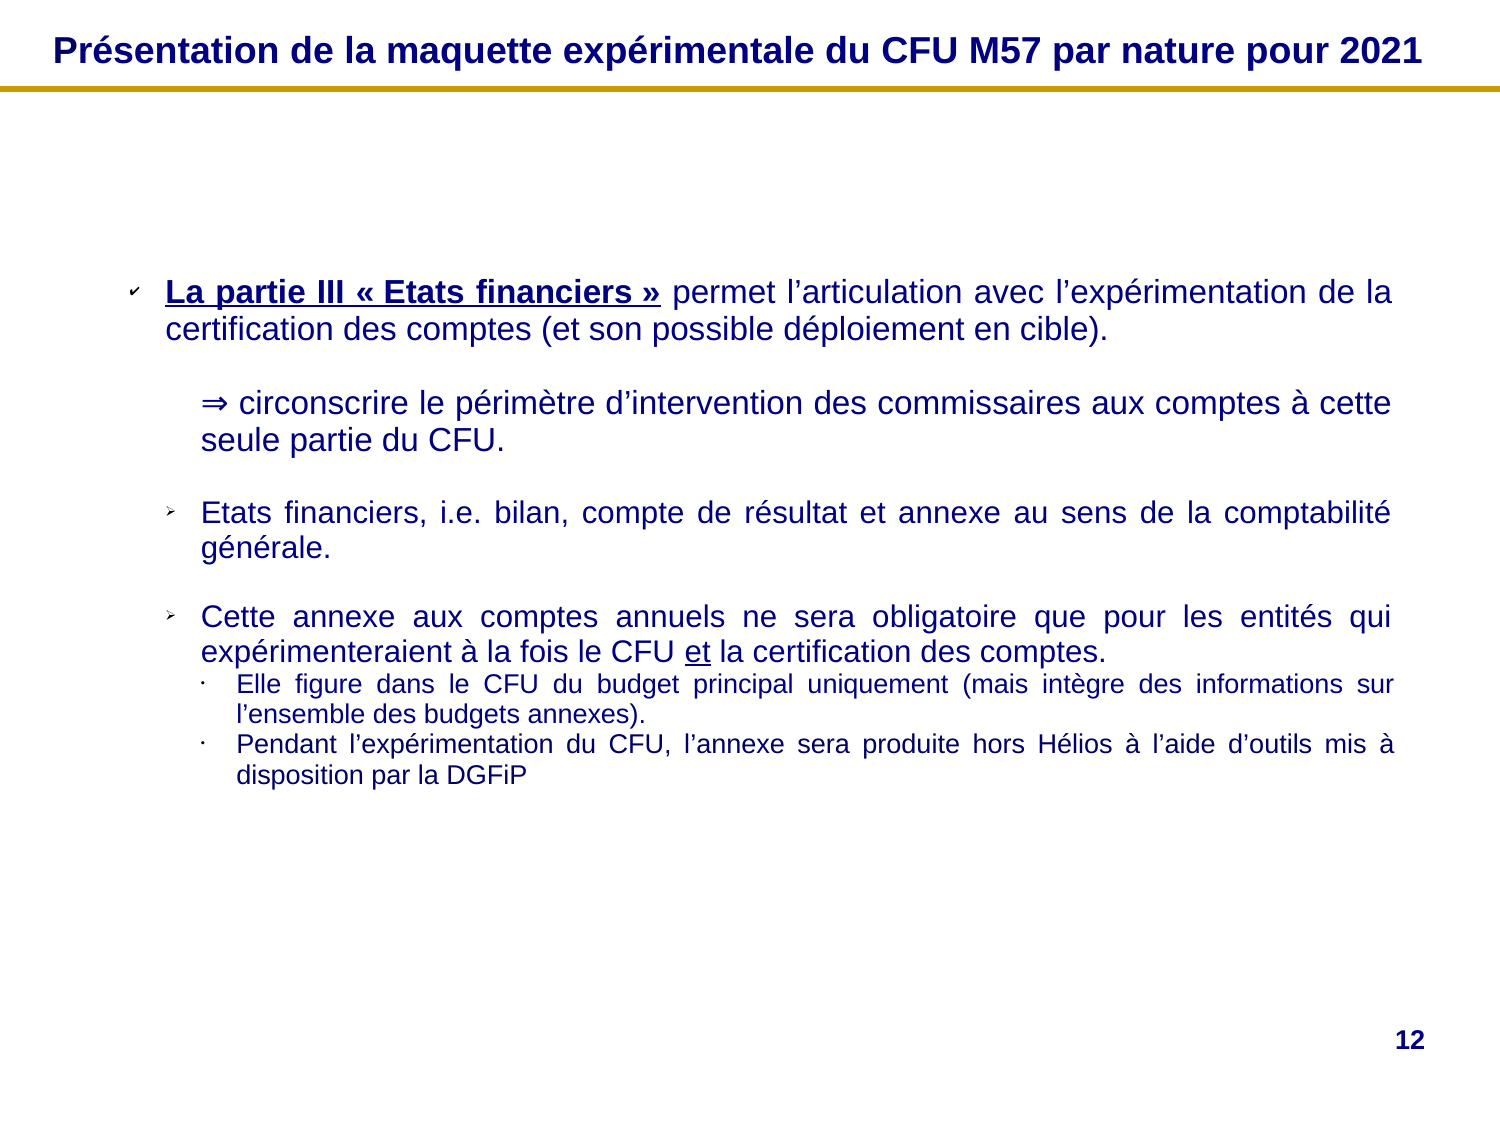

# Présentation de la maquette expérimentale du CFU M57 par nature pour 2021
La partie III « Etats financiers » permet l’articulation avec l’expérimentation de la certification des comptes (et son possible déploiement en cible).
⇒ circonscrire le périmètre d’intervention des commissaires aux comptes à cette seule partie du CFU.
Etats financiers, i.e. bilan, compte de résultat et annexe au sens de la comptabilité générale.
Cette annexe aux comptes annuels ne sera obligatoire que pour les entités qui expérimenteraient à la fois le CFU et la certification des comptes.
Elle figure dans le CFU du budget principal uniquement (mais intègre des informations sur l’ensemble des budgets annexes).
Pendant l’expérimentation du CFU, l’annexe sera produite hors Hélios à l’aide d’outils mis à disposition par la DGFiP
12